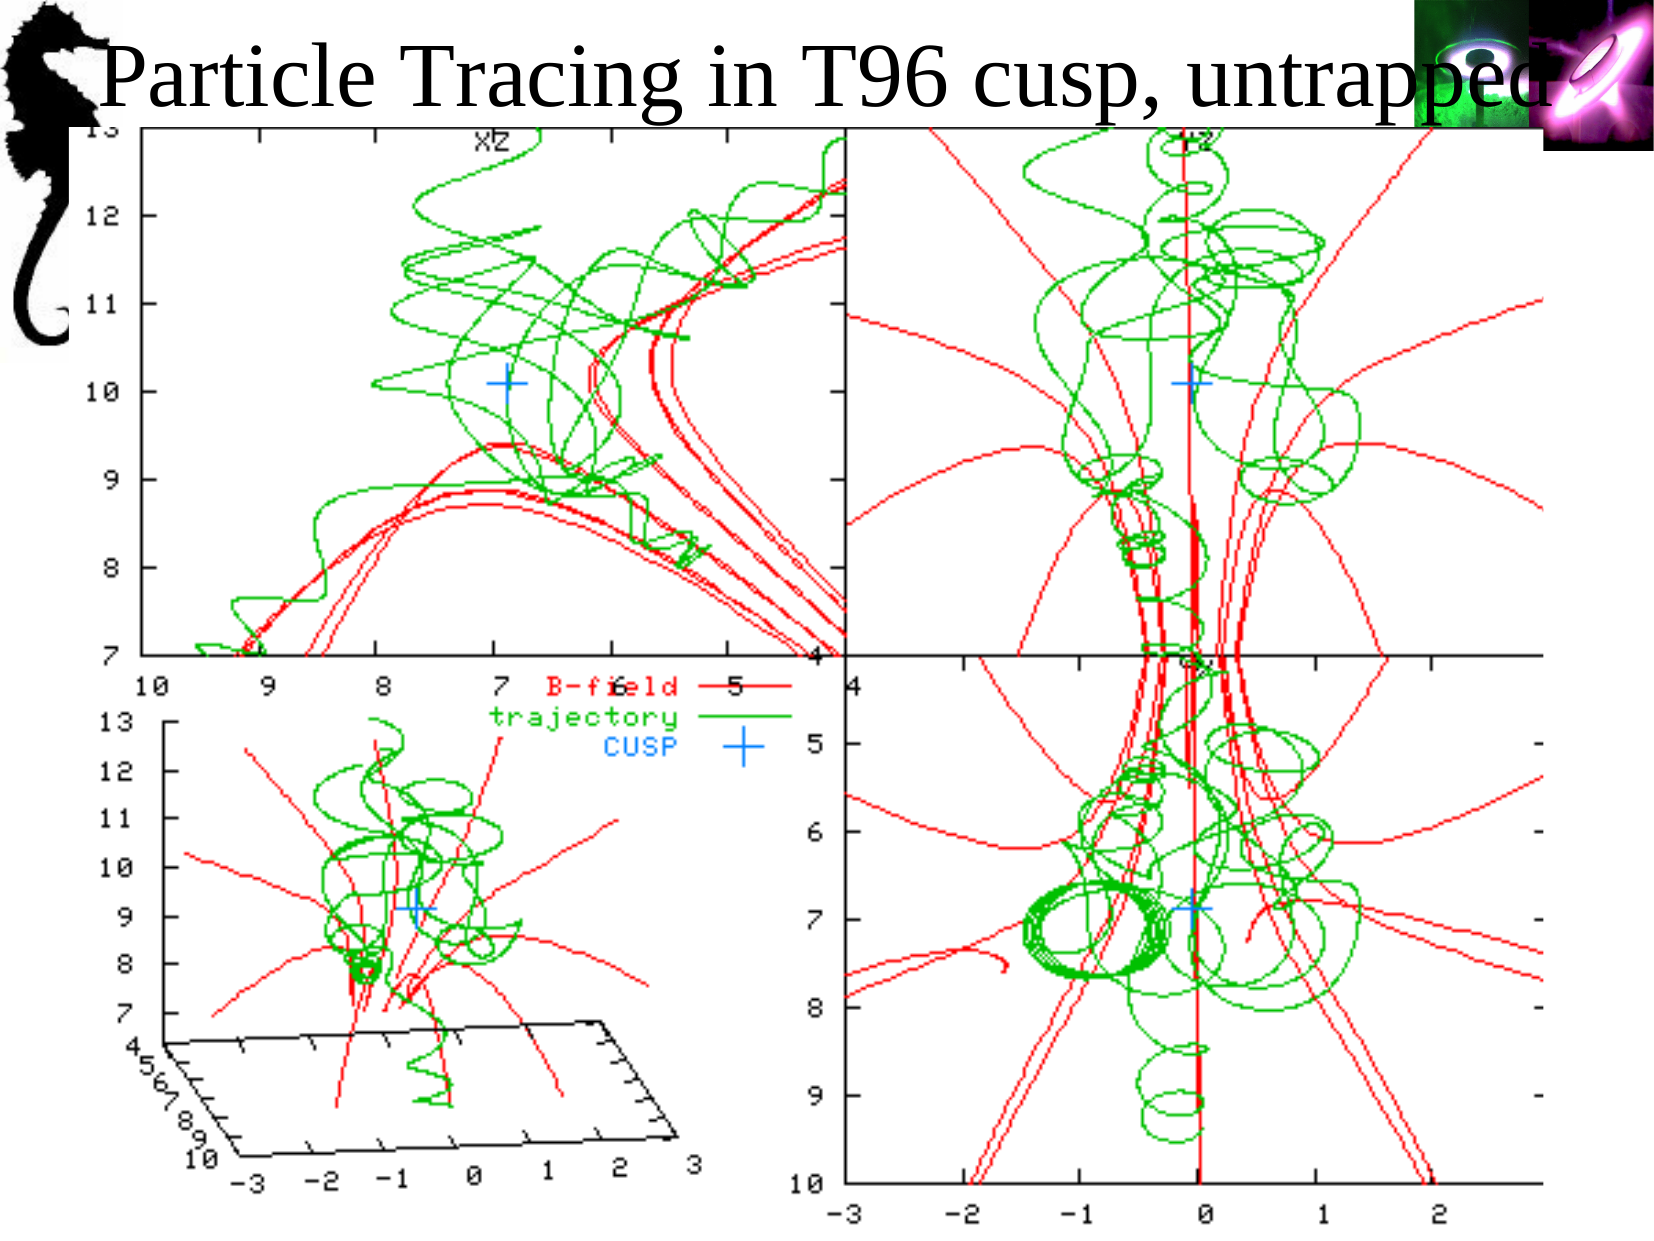

# Particle Tracing in T96 cusp, untrapped